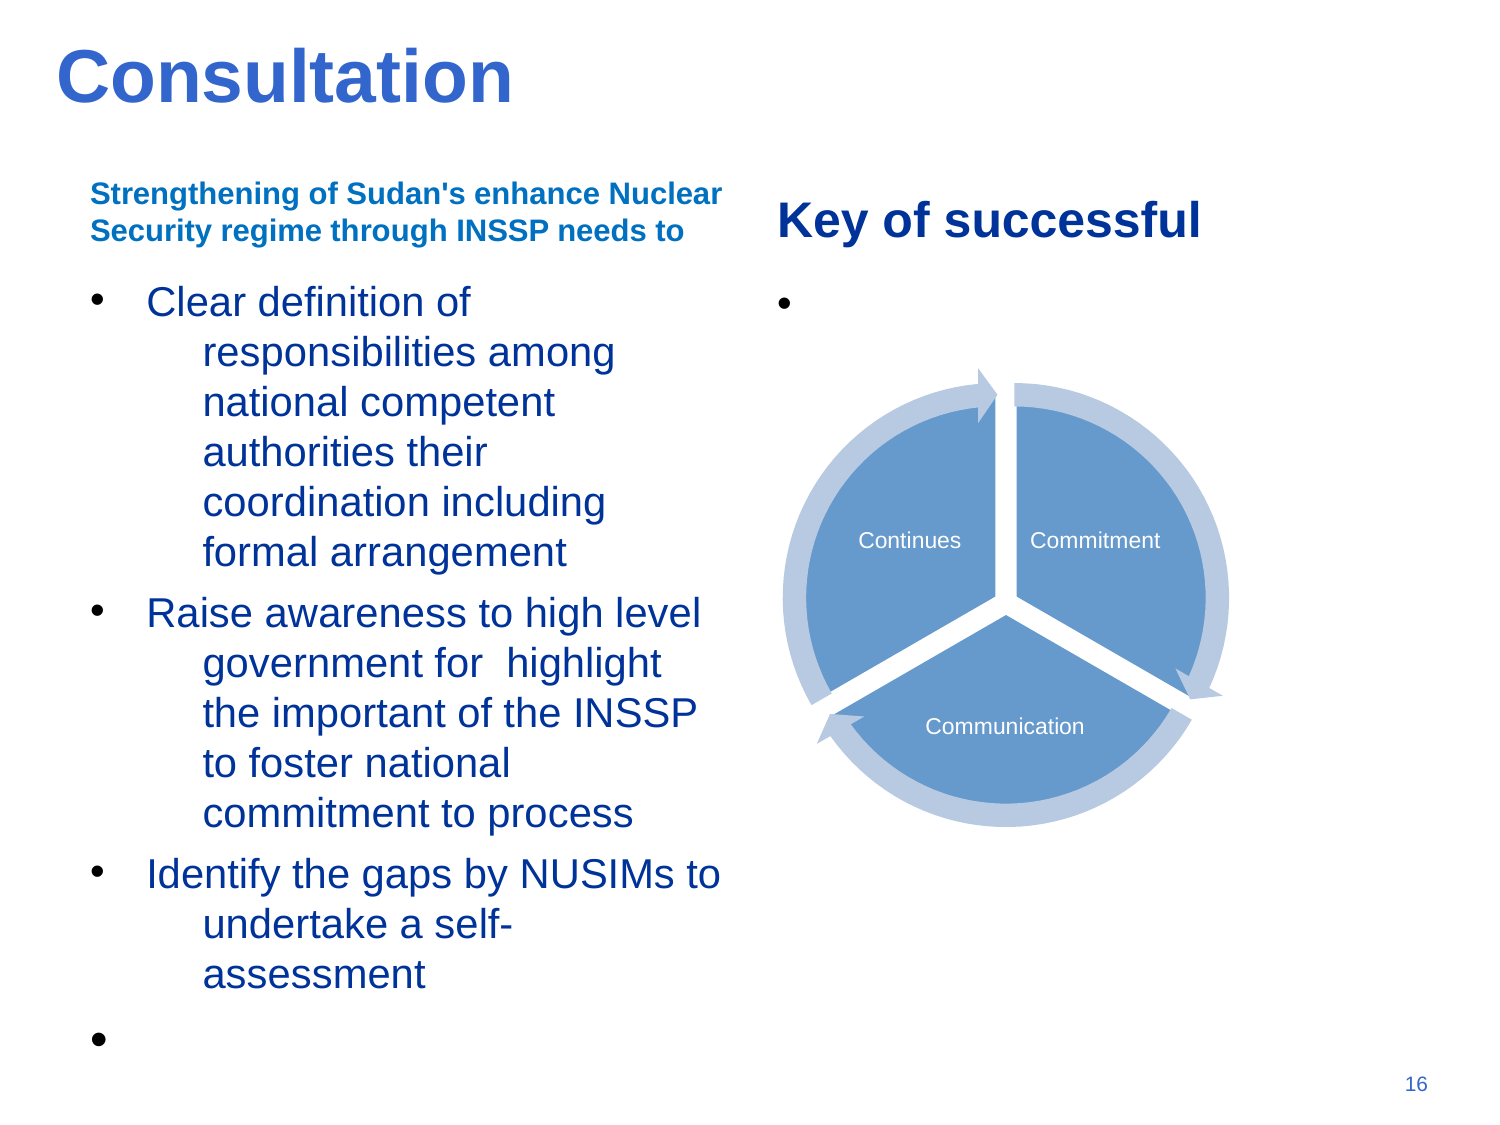

# Consultation
Strengthening of Sudan's enhance Nuclear Security regime through INSSP needs to
Key of successful
Clear definition of responsibilities among national competent authorities their coordination including formal arrangement
Raise awareness to high level government for highlight the important of the INSSP to foster national commitment to process
Identify the gaps by NUSIMs to undertake a self-assessment
Continues
Commitment
Communication